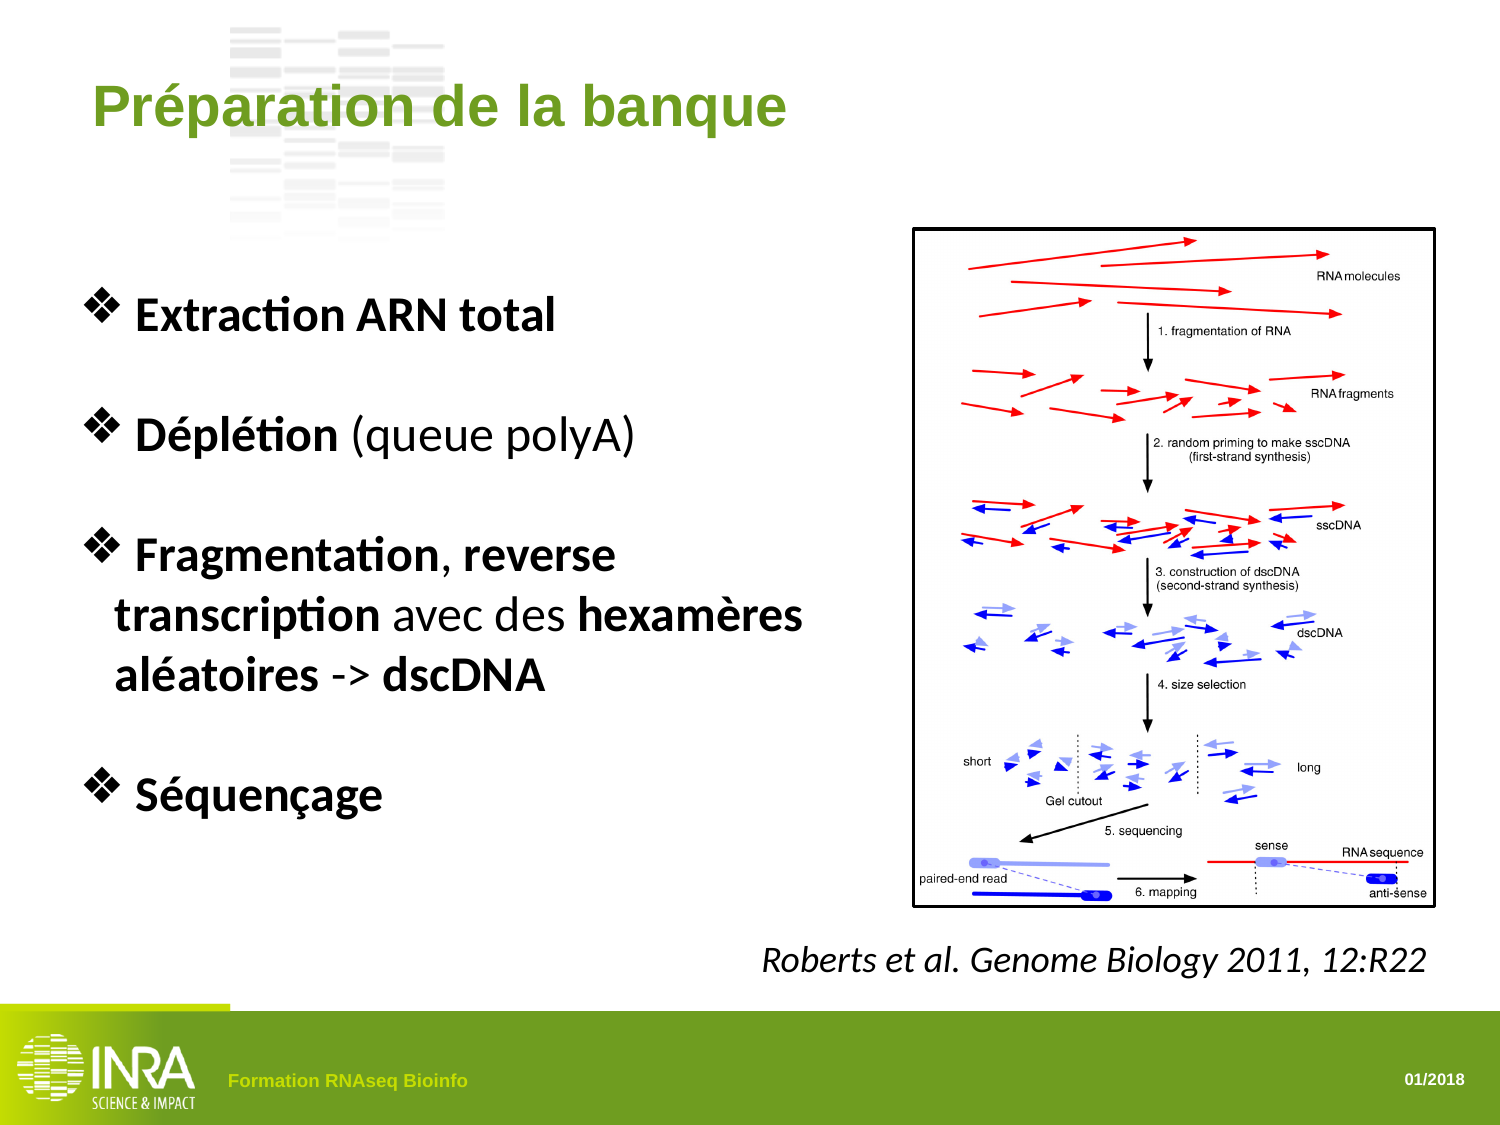

Préparation de la banque
 Extraction ARN total
 Déplétion (queue polyA)
 Fragmentation, reverse transcription avec des hexamères aléatoires -> dscDNA
 Séquençage
Roberts et al. Genome Biology 2011, 12:R22